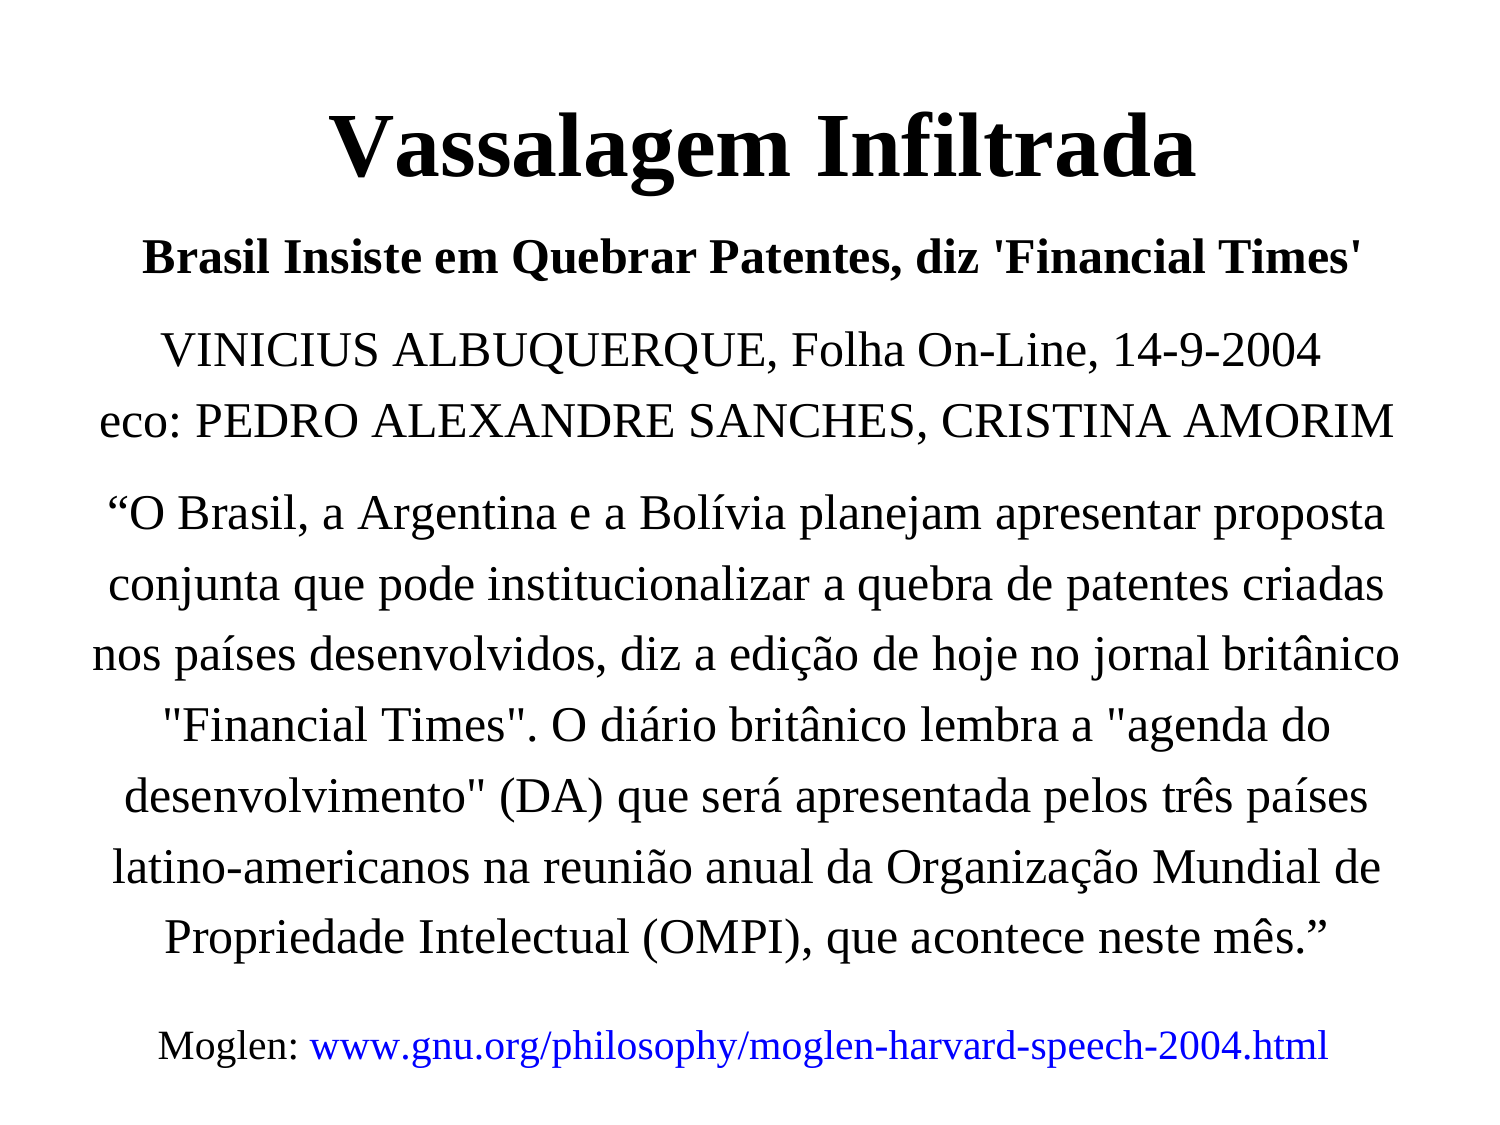

# Vassalagem Infiltrada
 Brasil Insiste em Quebrar Patentes, diz 'Financial Times'
VINICIUS ALBUQUERQUE, Folha On-Line, 14-9-2004
eco: PEDRO ALEXANDRE SANCHES, CRISTINA AMORIM
“O Brasil, a Argentina e a Bolívia planejam apresentar proposta conjunta que pode institucionalizar a quebra de patentes criadas nos países desenvolvidos, diz a edição de hoje no jornal britânico "Financial Times". O diário britânico lembra a "agenda do desenvolvimento" (DA) que será apresentada pelos três países latino-americanos na reunião anual da Organização Mundial de Propriedade Intelectual (OMPI), que acontece neste mês.”
Moglen: www.gnu.org/philosophy/moglen-harvard-speech-2004.html